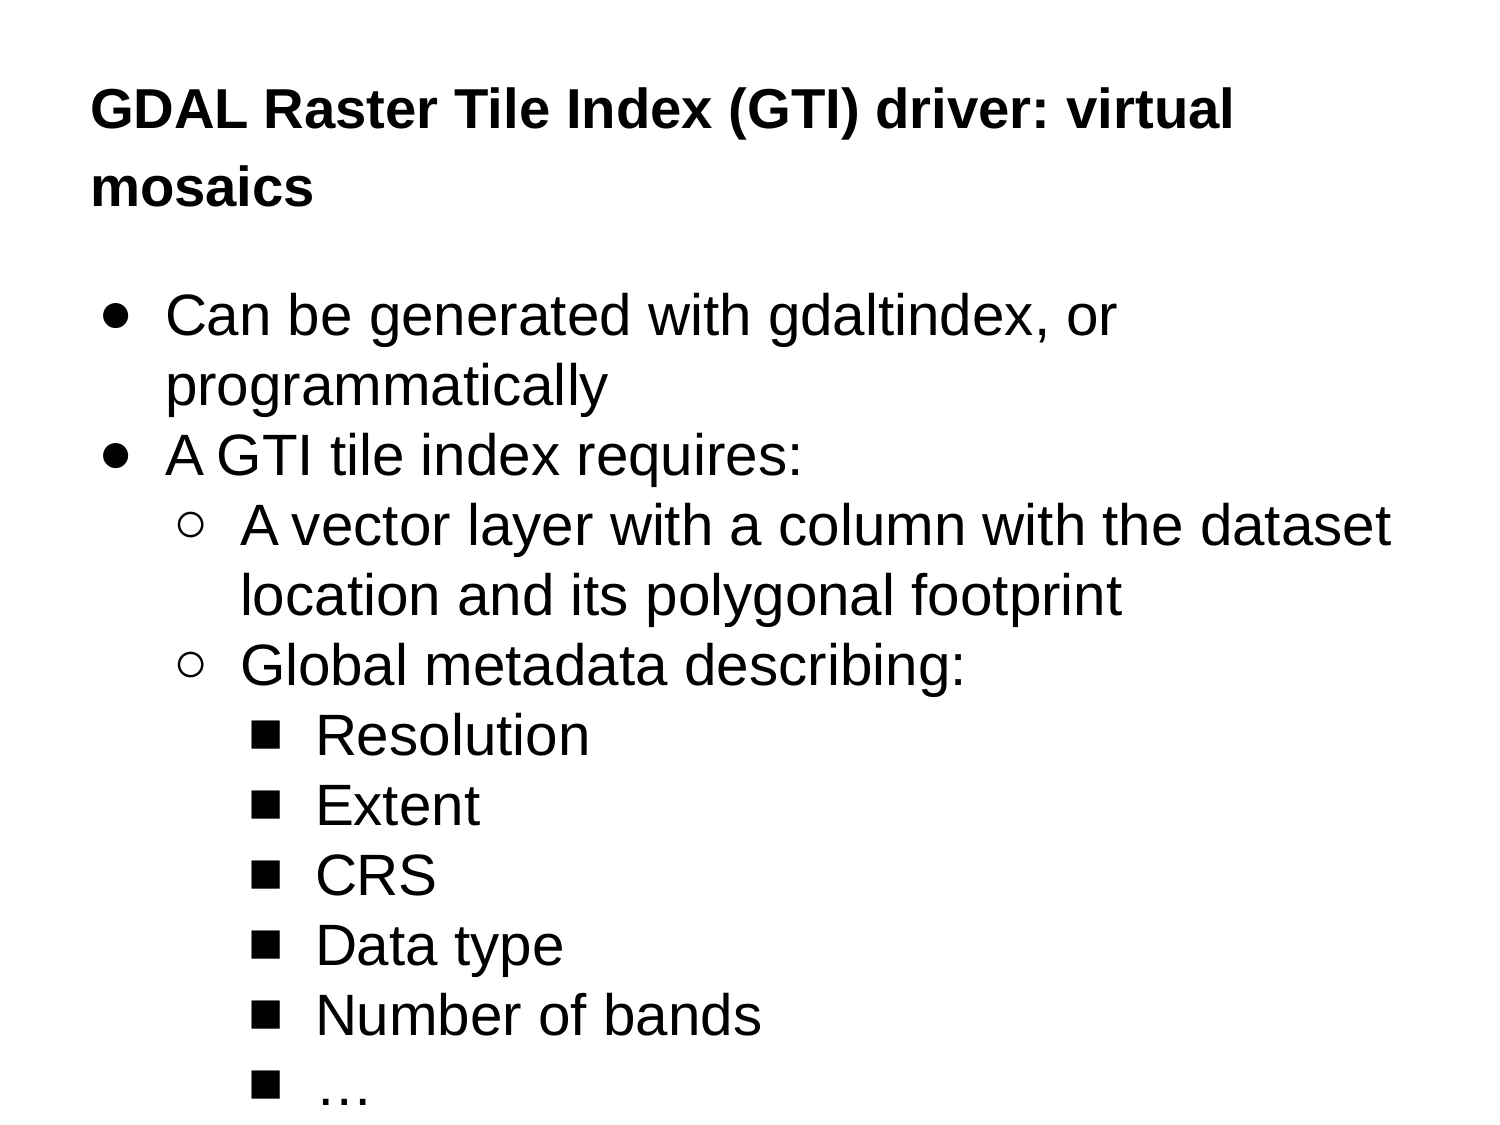

# GDAL Raster Tile Index (GTI) driver: virtual mosaics
Can be generated with gdaltindex, or programmatically
A GTI tile index requires:
A vector layer with a column with the dataset location and its polygonal footprint
Global metadata describing:
Resolution
Extent
CRS
Data type
Number of bands
…